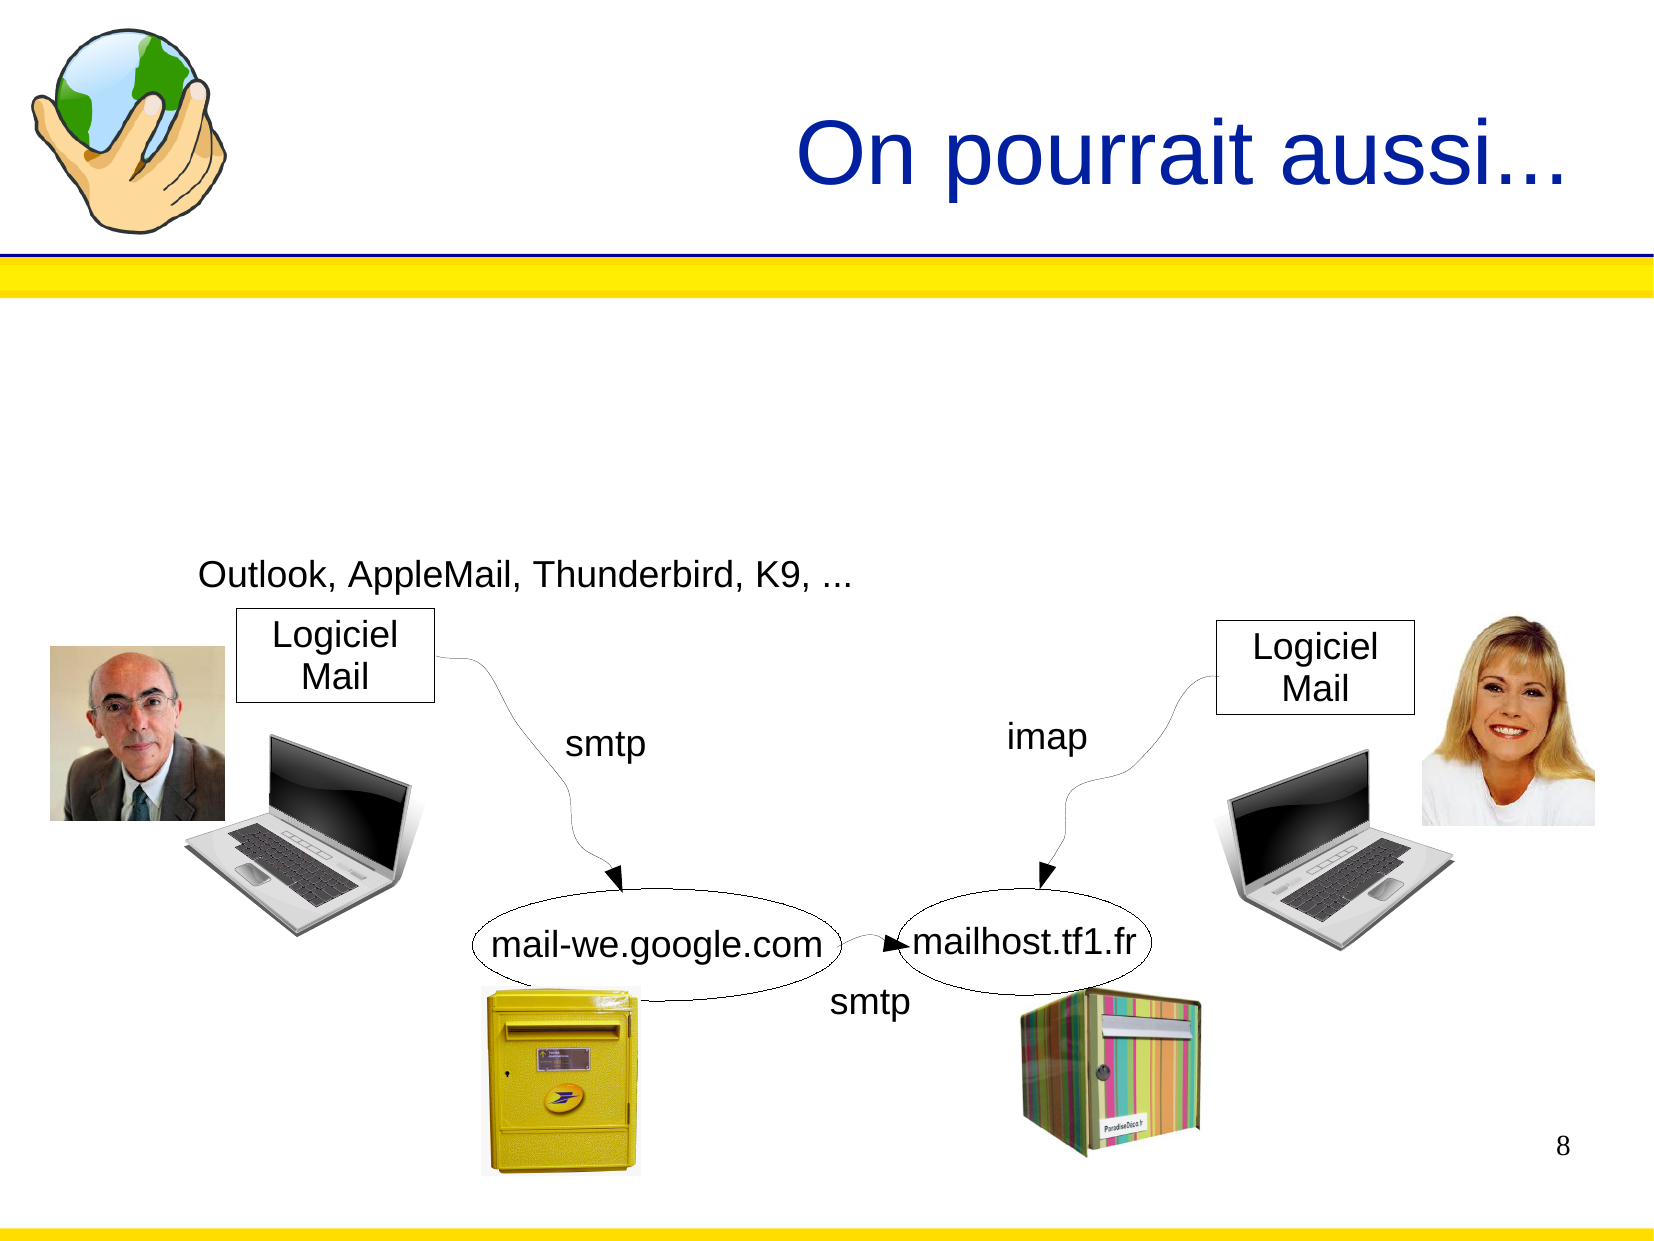

# On pourrait aussi...
Outlook, AppleMail, Thunderbird, K9, ...
Logiciel
Mail
Logiciel
Mail
imap
smtp
mail-we.google.com
mailhost.tf1.fr
smtp
8